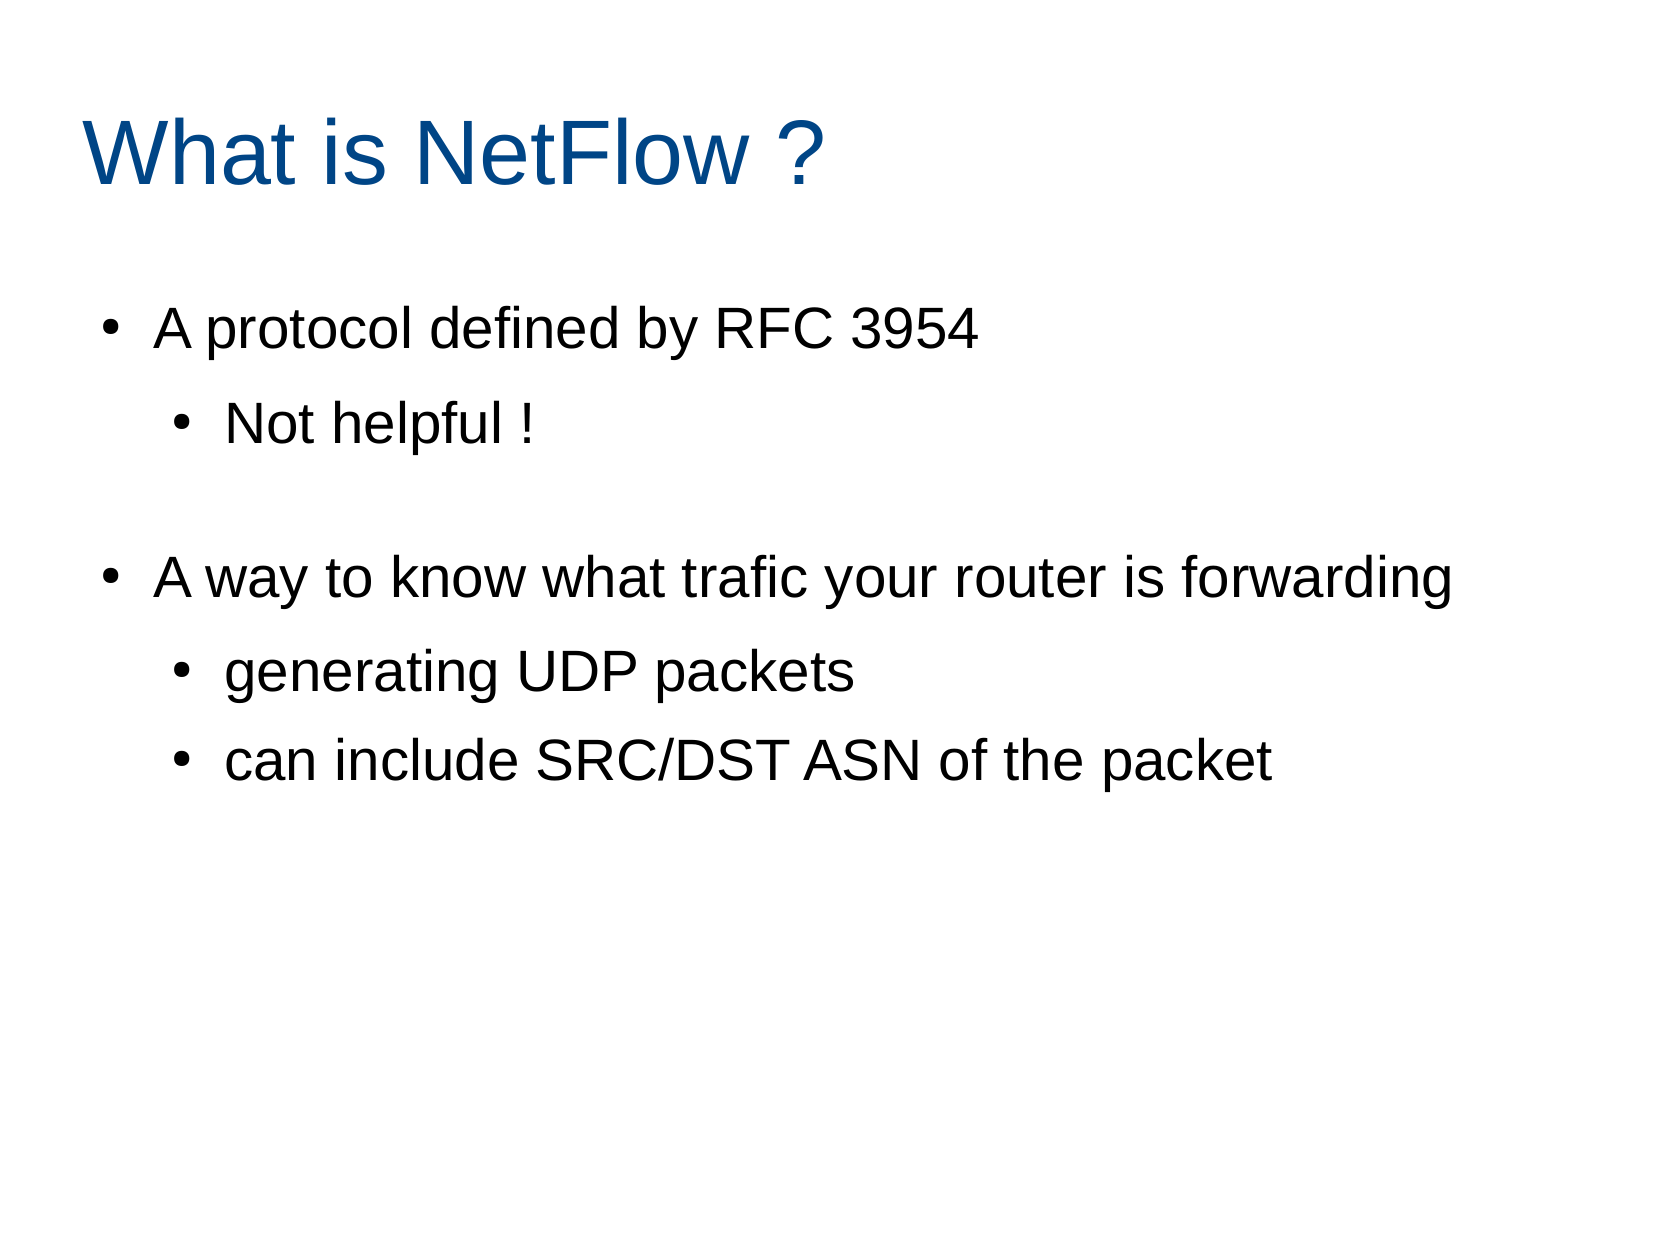

# What is NetFlow ?
A protocol defined by RFC 3954
Not helpful !
A way to know what trafic your router is forwarding
generating UDP packets
can include SRC/DST ASN of the packet